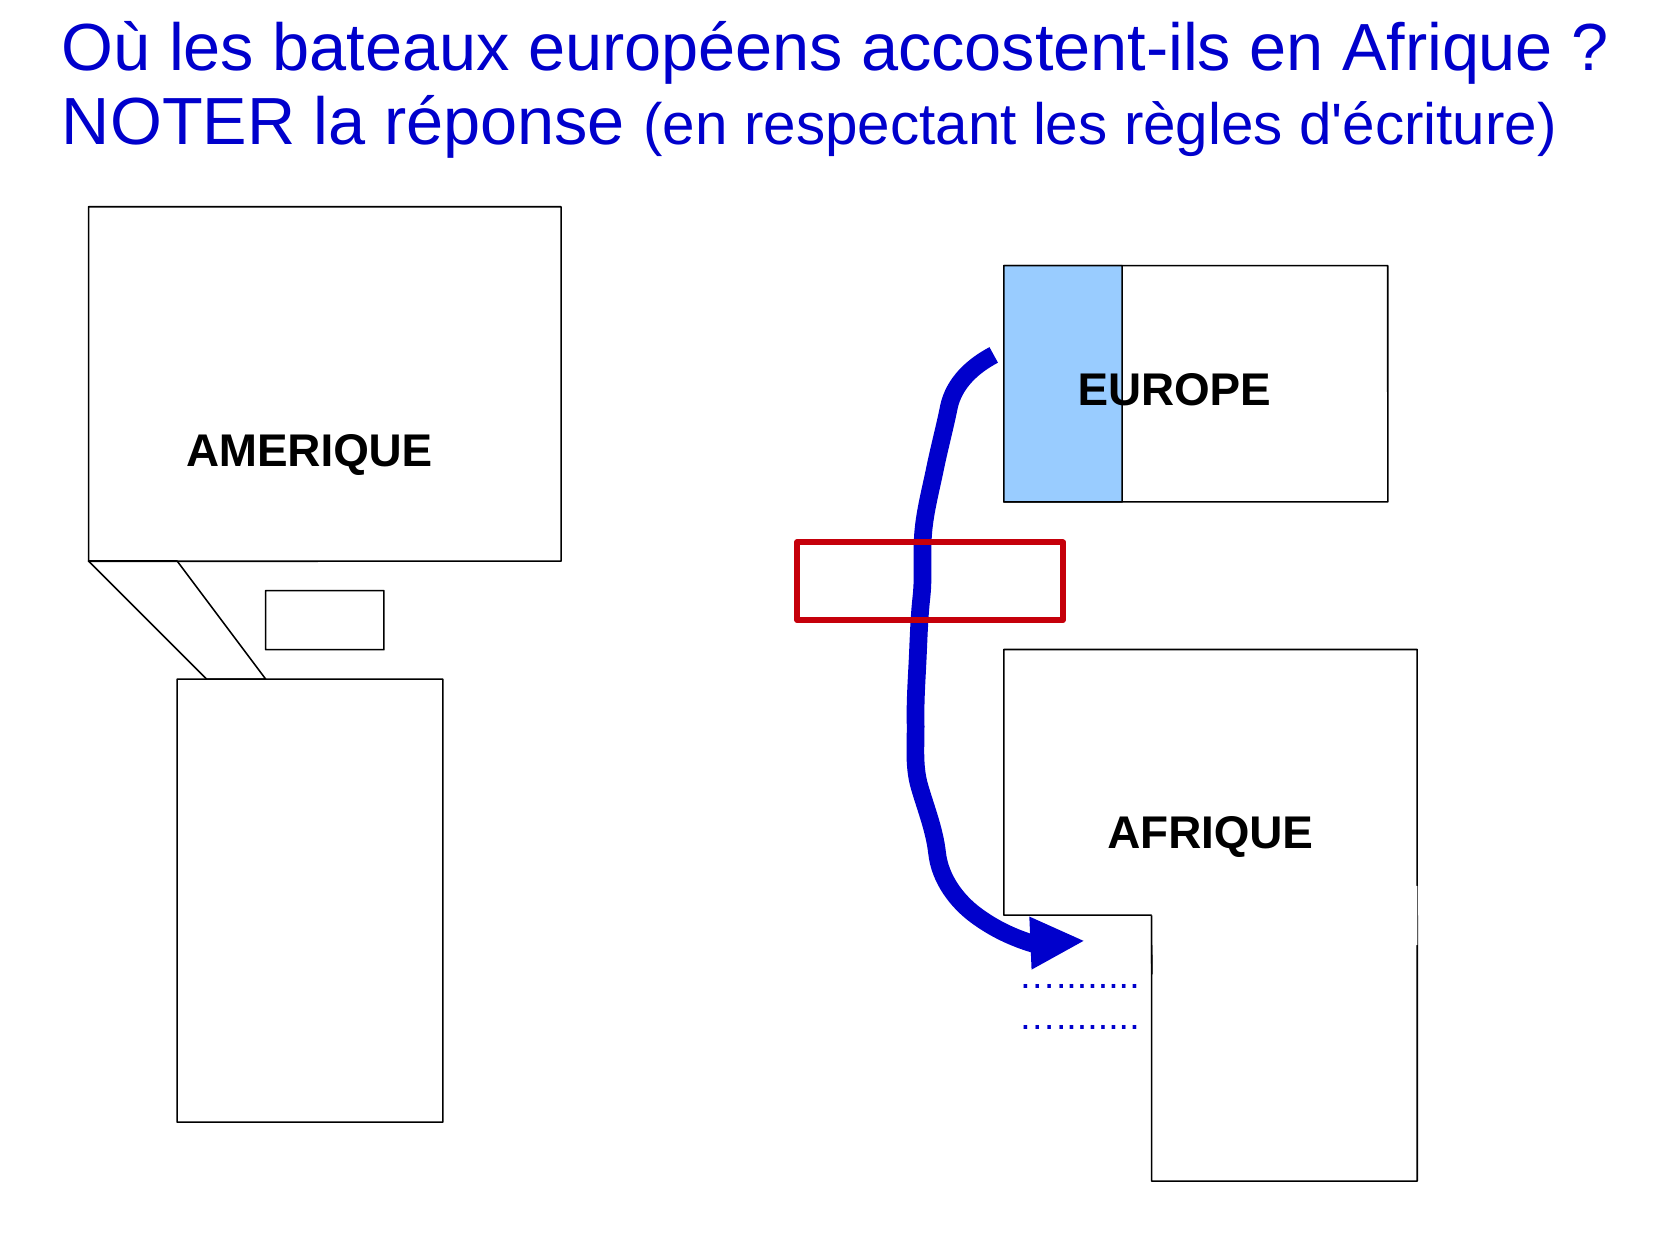

Où les bateaux européens accostent-ils en Afrique ?
NOTER la réponse (en respectant les règles d'écriture)
EUROPE
AMERIQUE
AFRIQUE
…........
…........